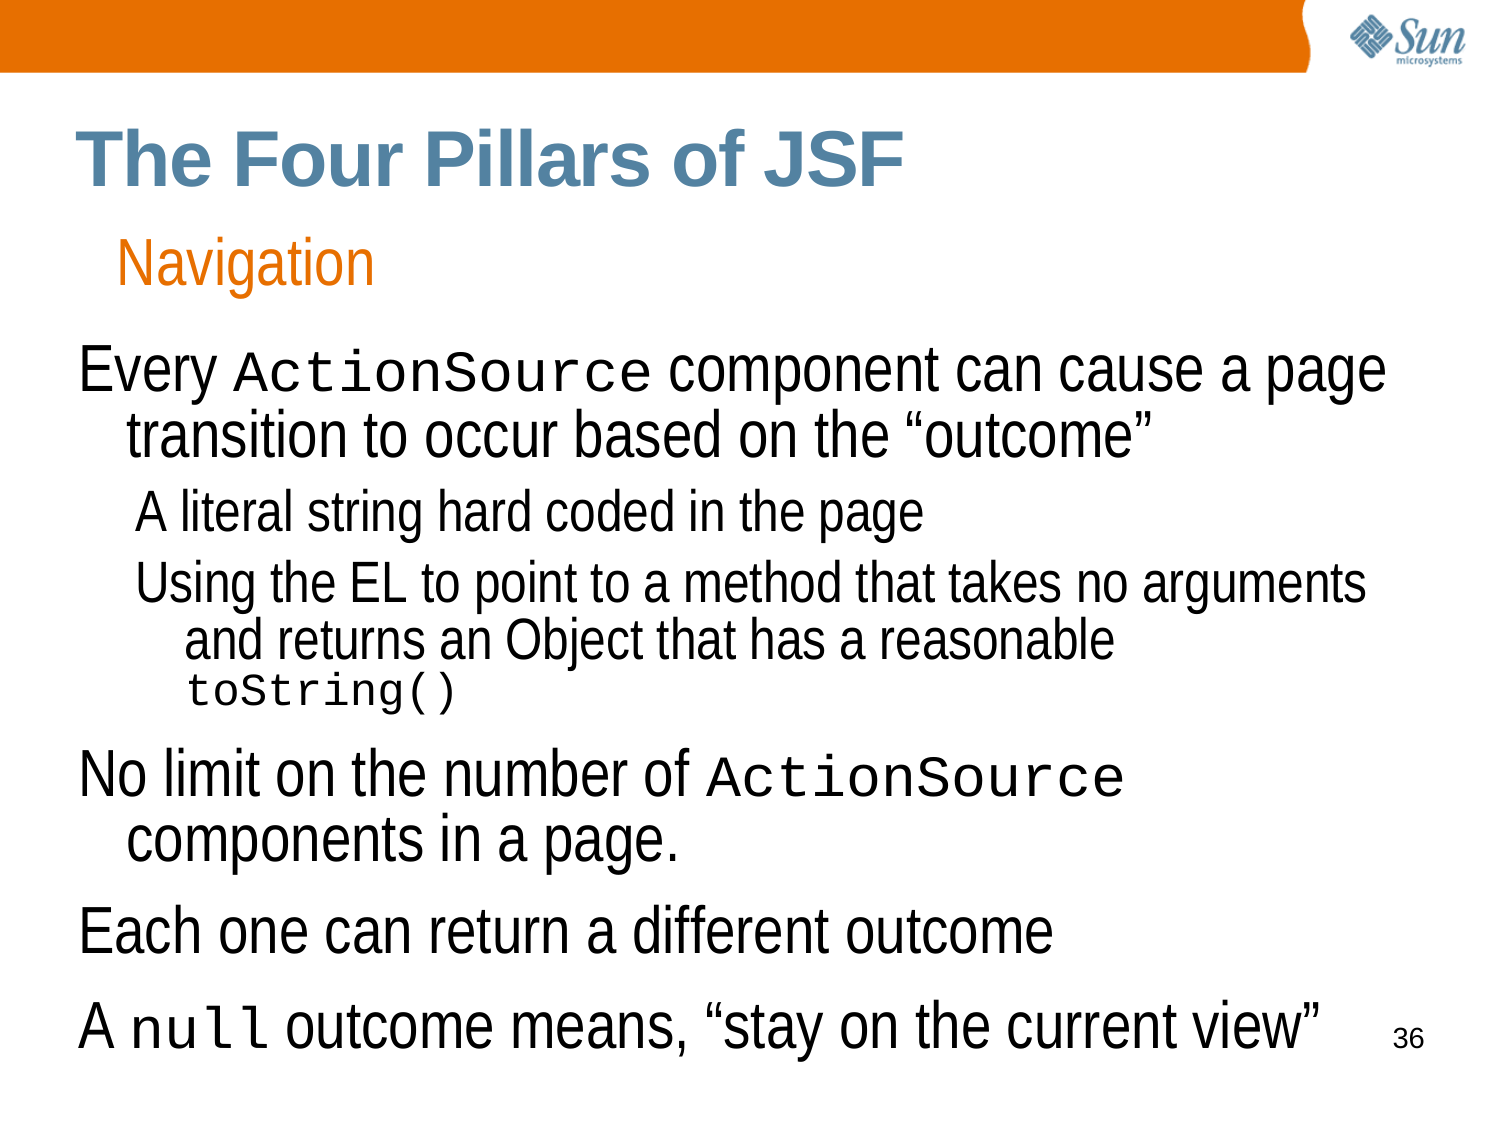

# The Four Pillars of JSF
Navigation
Every ActionSource component can cause a page transition to occur based on the “outcome”
A literal string hard coded in the page
Using the EL to point to a method that takes no arguments and returns an Object that has a reasonable toString()
No limit on the number of ActionSource components in a page.
Each one can return a different outcome
A null outcome means, “stay on the current view”
36